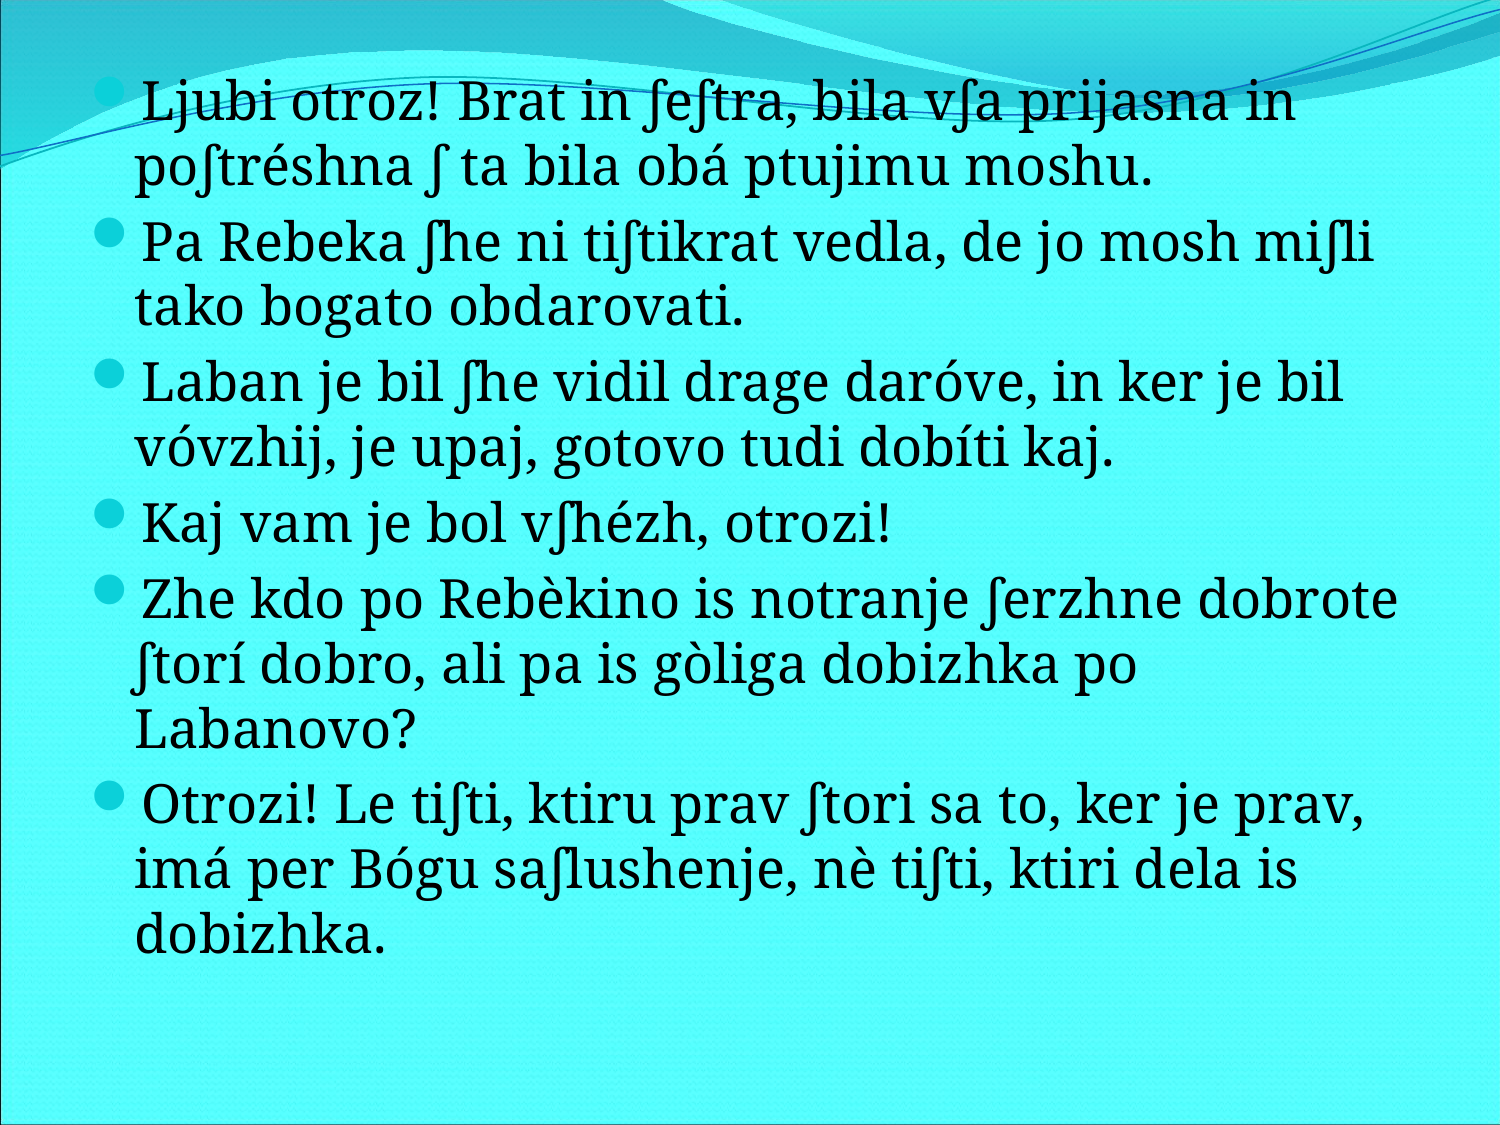

# Ljubi otroz! Brat in ʃeʃtra, bila vʃa prijasna in poʃtréshna ʃ ta bila obá ptujimu moshu.
Pa Rebeka ʃhe ni tiʃtikrat vedla, de jo mosh miʃli tako bogato obdarovati.
Laban je bil ʃhe vidil drage daróve, in ker je bil vóvzhij, je upaj, gotovo tudi dobíti kaj.
Kaj vam je bol vʃhézh, otrozi!
Zhe kdo po Rebèkino is notranje ʃerzhne dobrote ʃtorí dobro, ali pa is gòliga dobizhka po Labanovo?
Otrozi! Le tiʃti, ktiru prav ʃtori sa to, ker je prav, imá per Bógu saʃlushenje, nè tiʃti, ktiri dela is dobizhka.